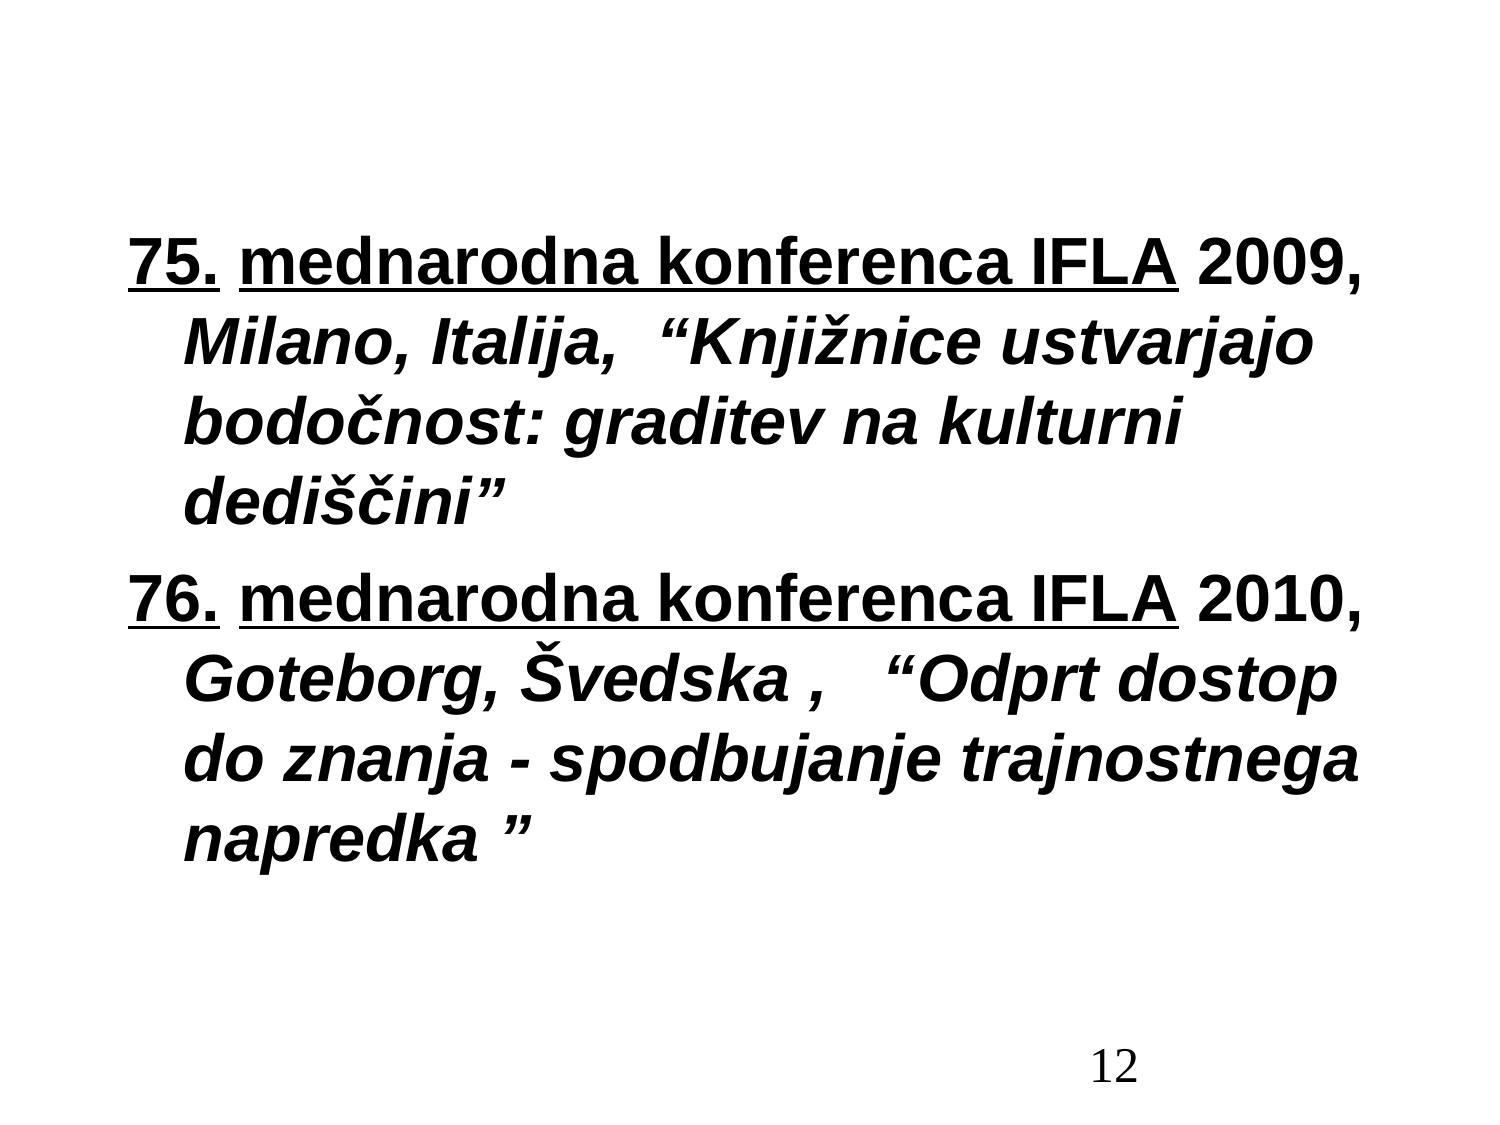

# 75. mednarodna konferenca IFLA 2009, Milano, Italija, “Knjižnice ustvarjajo bodočnost: graditev na kulturni dediščini”
76. mednarodna konferenca IFLA 2010, Goteborg, Švedska , “Odprt dostop do znanja - spodbujanje trajnostnega napredka ”
12